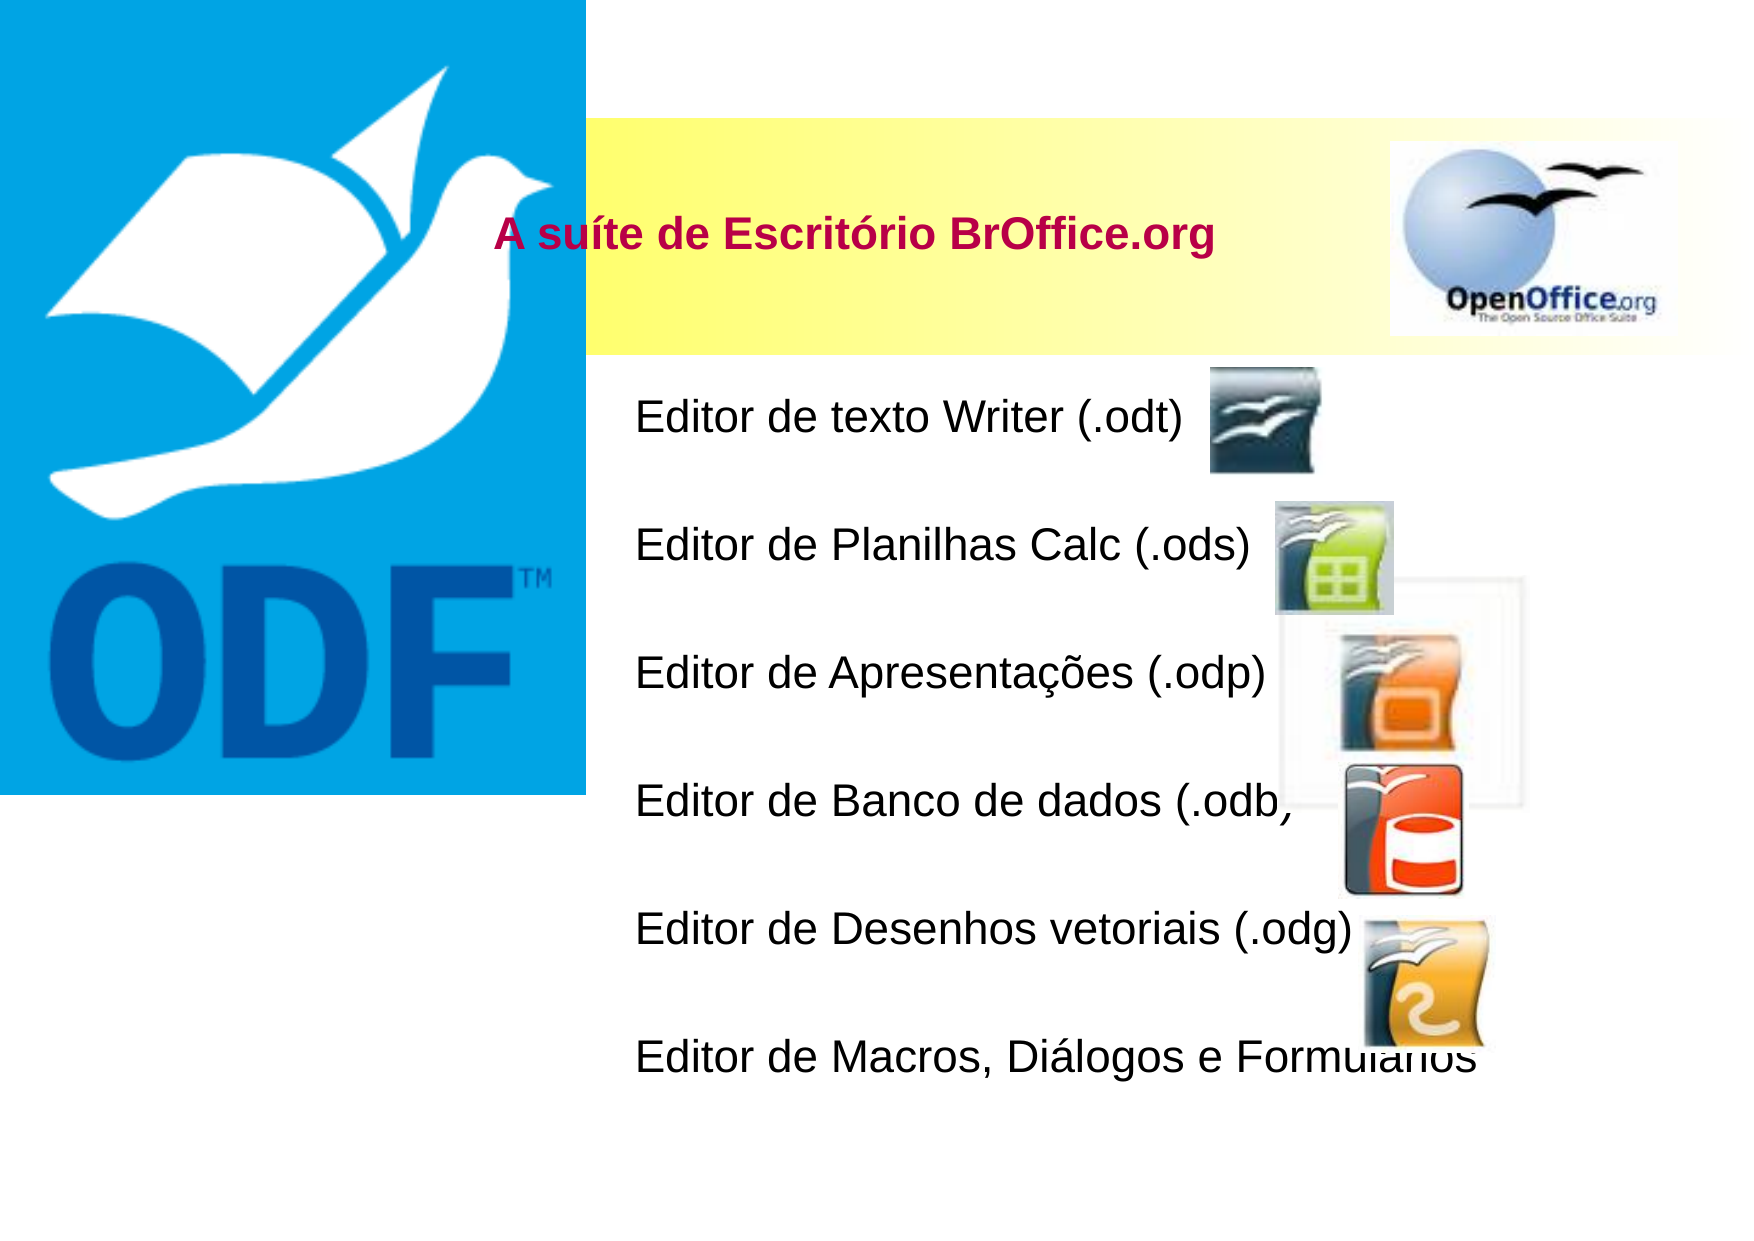

A suíte de Escritório BrOffice.org
Editor de texto Writer (.odt)
Editor de Planilhas Calc (.ods)
Editor de Apresentações (.odp)
Editor de Banco de dados (.odb)
Editor de Desenhos vetoriais (.odg)
Editor de Macros, Diálogos e Formulários